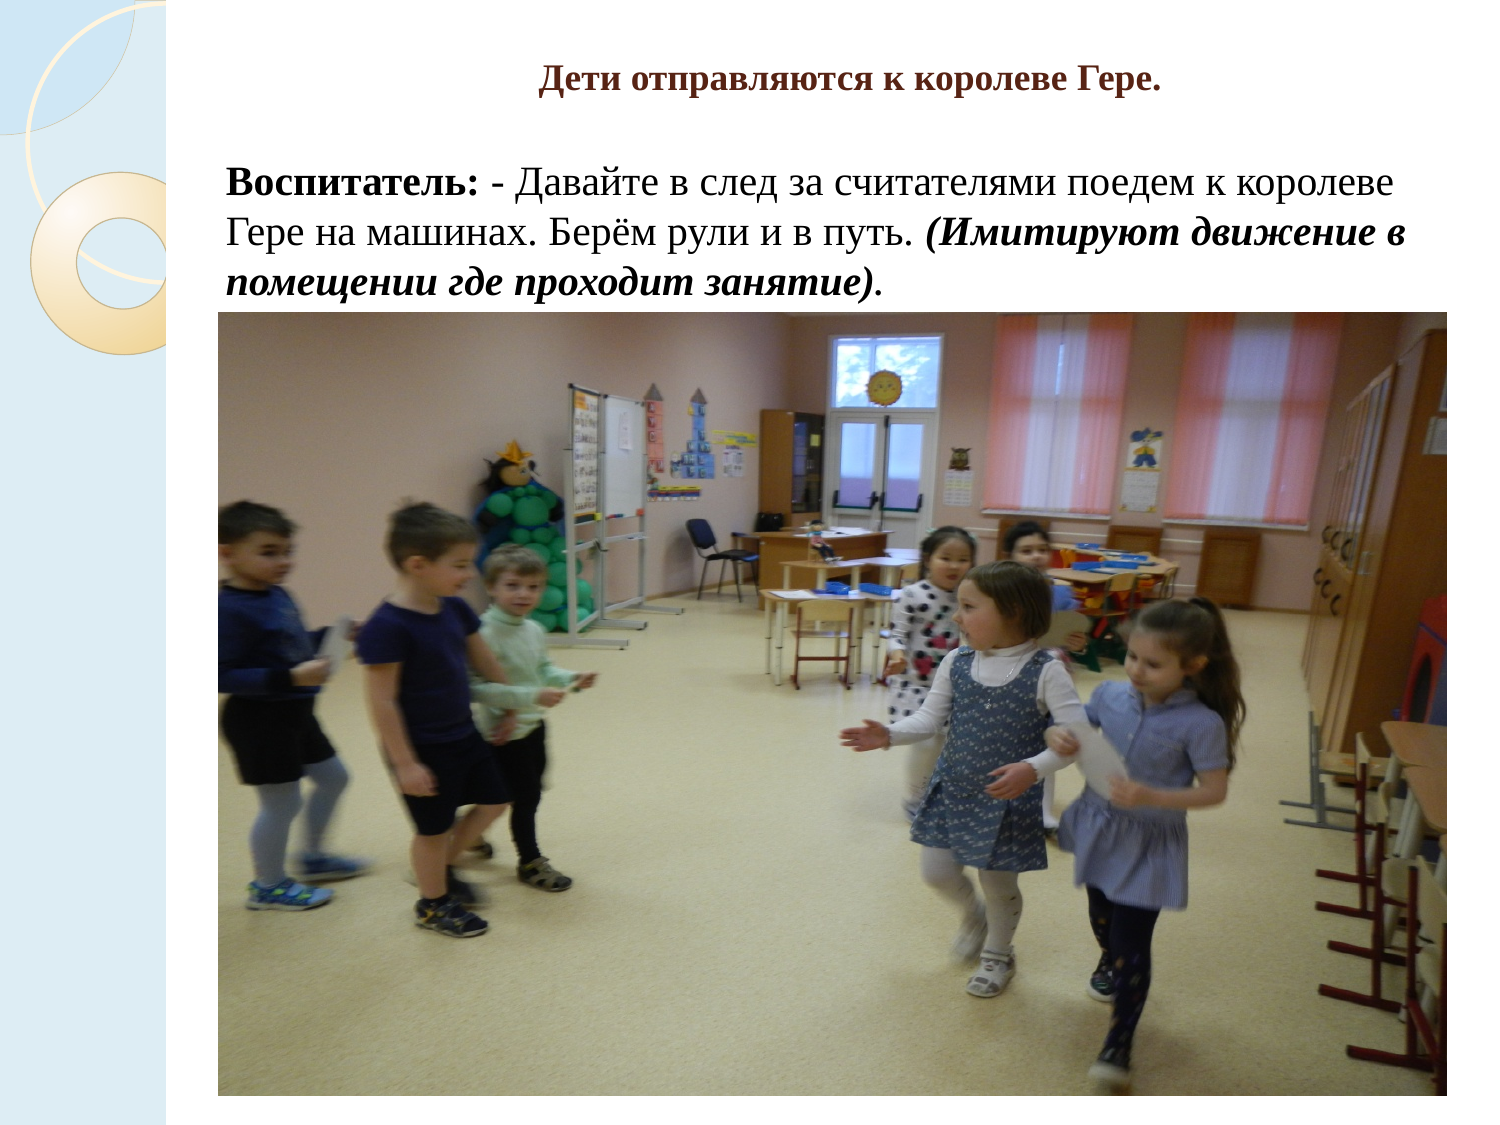

# Дети отправляются к королеве Гере.
Воспитатель: - Давайте в след за считателями поедем к королеве Гере на машинах. Берём рули и в путь. (Имитируют движение в помещении где проходит занятие).